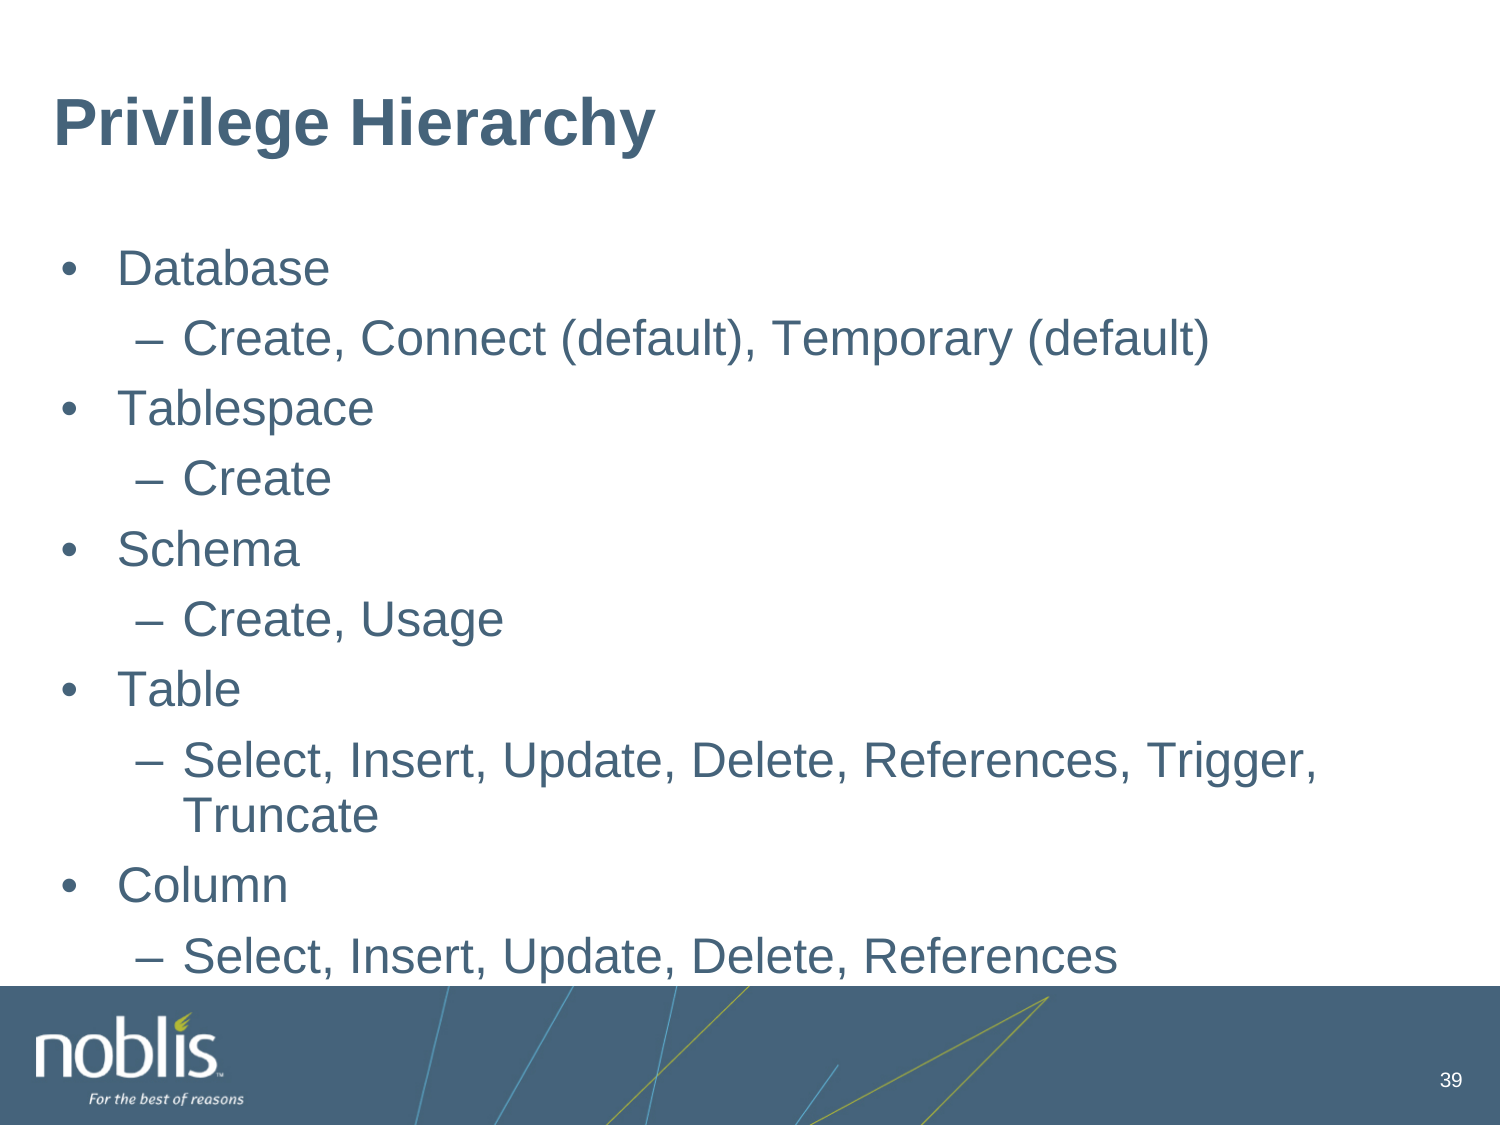

# Privilege Hierarchy
Database
Create, Connect (default), Temporary (default)
Tablespace
Create
Schema
Create, Usage
Table
Select, Insert, Update, Delete, References, Trigger, Truncate
Column
Select, Insert, Update, Delete, References